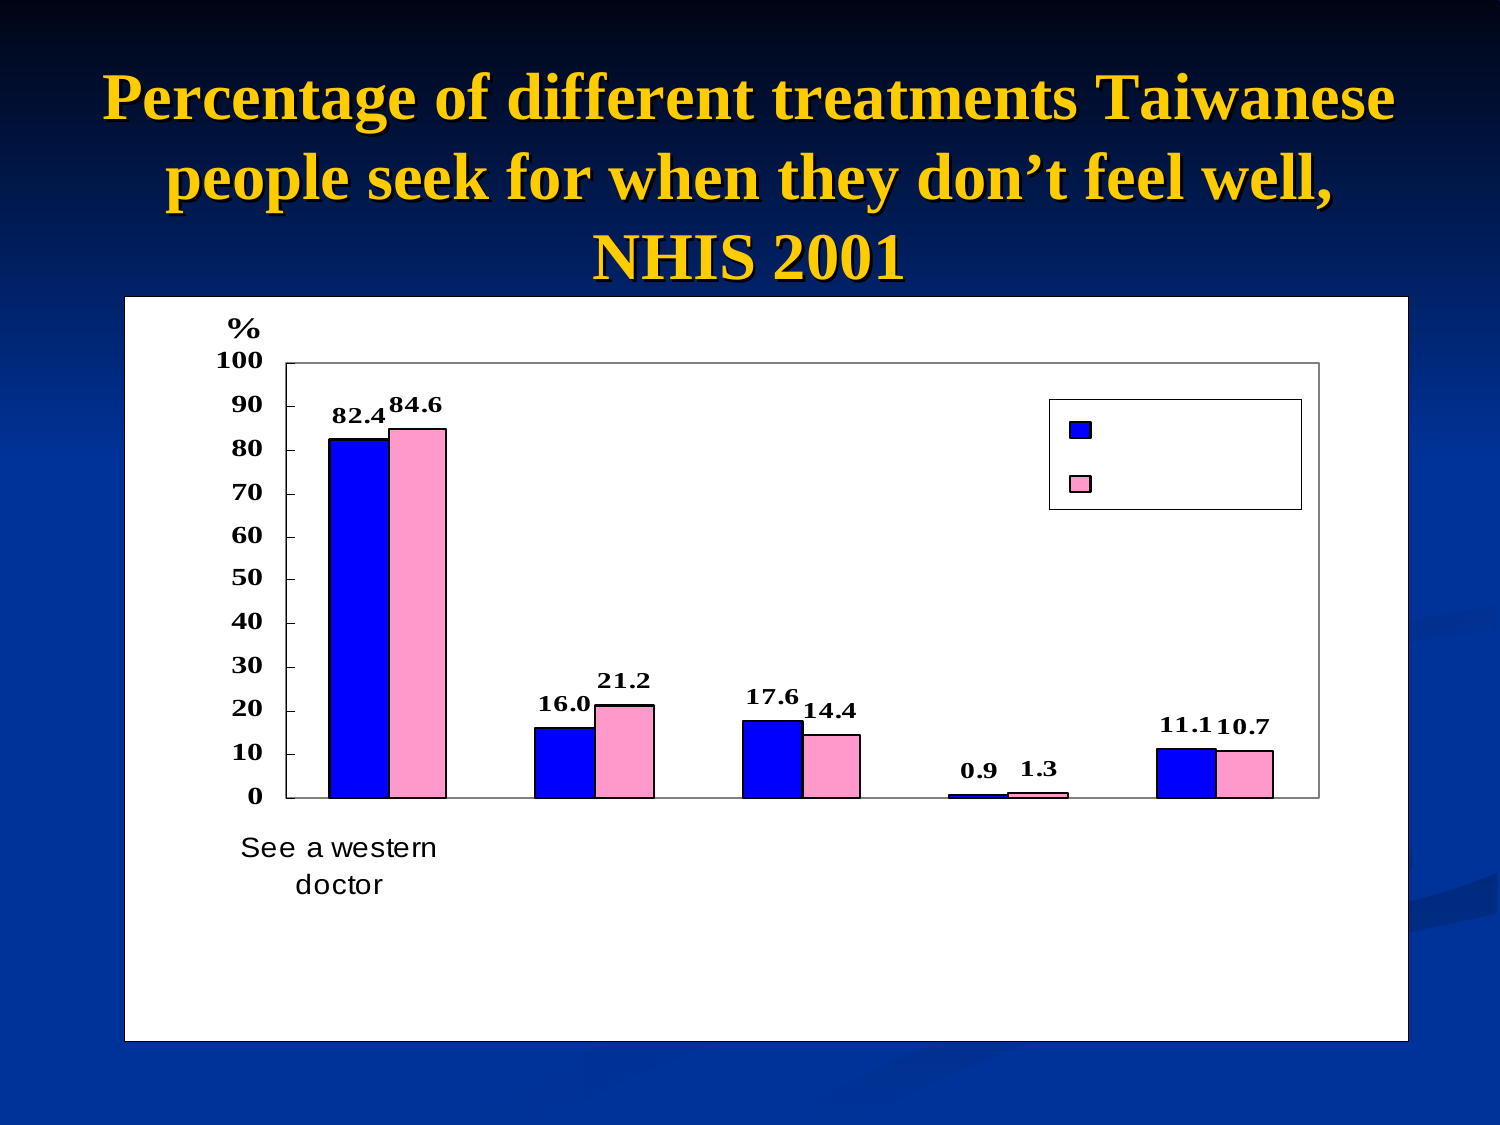

# Percentage of different treatments Taiwanese people seek for when they don’t feel well, NHIS 2001